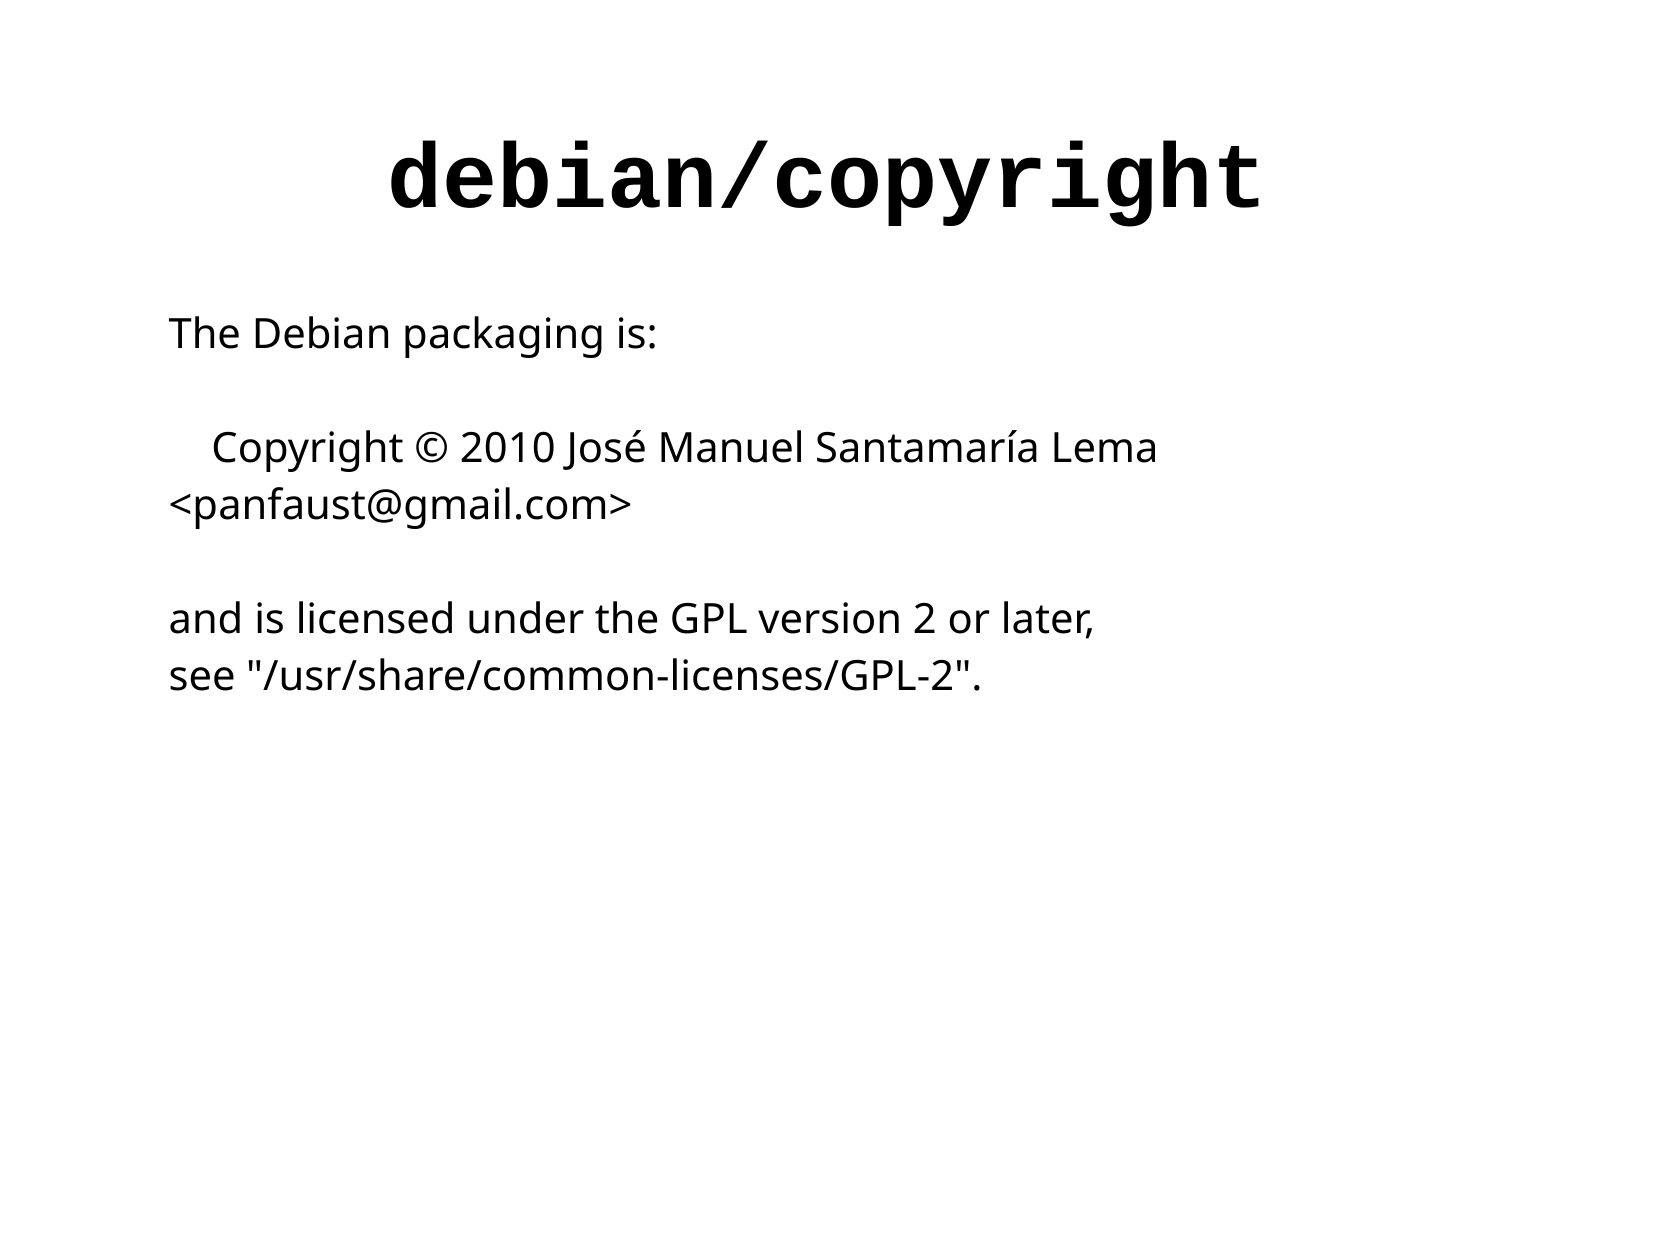

debian/copyright
The Debian packaging is:
 Copyright © 2010 José Manuel Santamaría Lema <panfaust@gmail.com>
and is licensed under the GPL version 2 or later,
see "/usr/share/common-licenses/GPL-2".